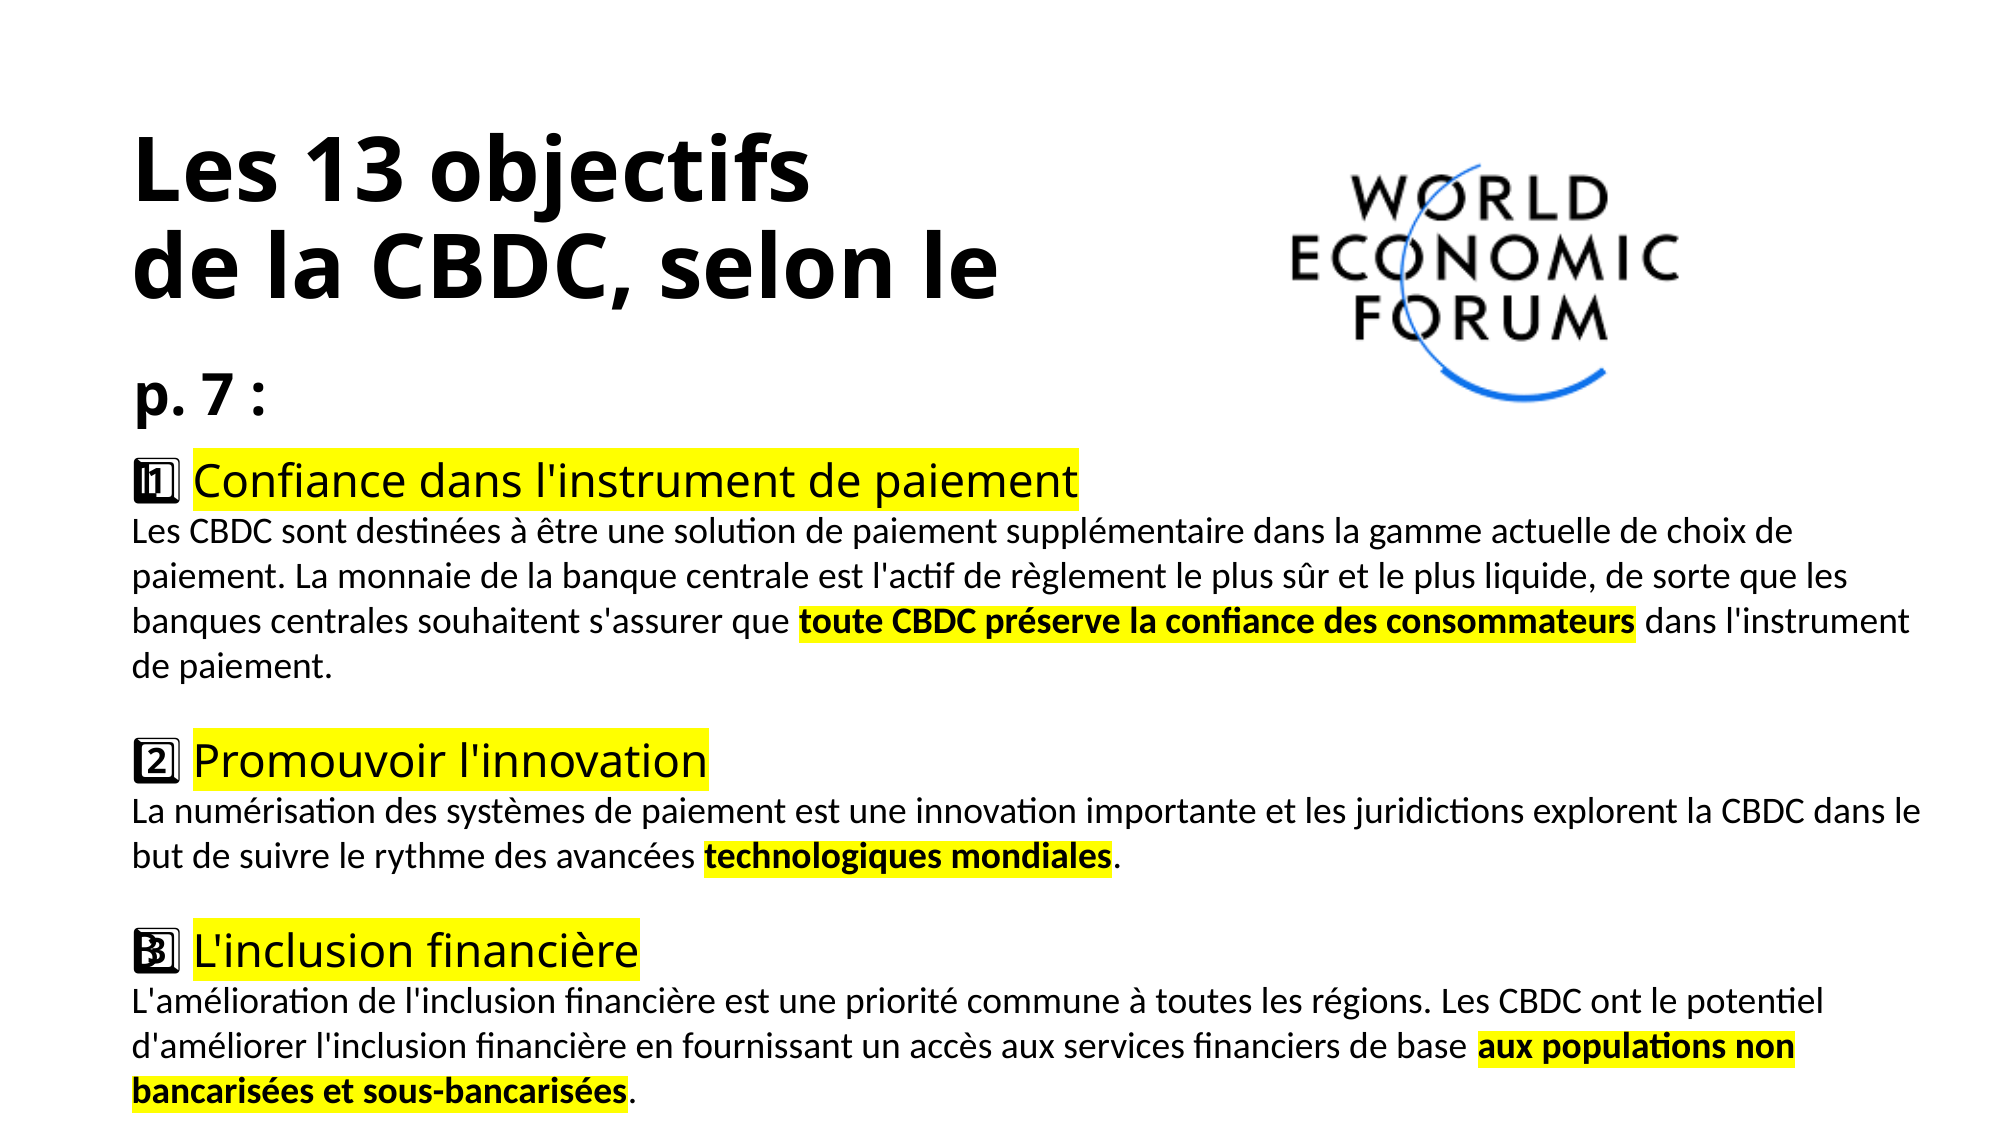

# Les 13 objectifs de la CBDC, selon le
p. 7 :
1️⃣ Confiance dans l'instrument de paiement
Les CBDC sont destinées à être une solution de paiement supplémentaire dans la gamme actuelle de choix de paiement. La monnaie de la banque centrale est l'actif de règlement le plus sûr et le plus liquide, de sorte que les banques centrales souhaitent s'assurer que toute CBDC préserve la confiance des consommateurs dans l'instrument de paiement.
2️⃣ Promouvoir l'innovation
La numérisation des systèmes de paiement est une innovation importante et les juridictions explorent la CBDC dans le but de suivre le rythme des avancées technologiques mondiales.
3️⃣ L'inclusion financière
L'amélioration de l'inclusion financière est une priorité commune à toutes les régions. Les CBDC ont le potentiel d'améliorer l'inclusion financière en fournissant un accès aux services financiers de base aux populations non bancarisées et sous-bancarisées.